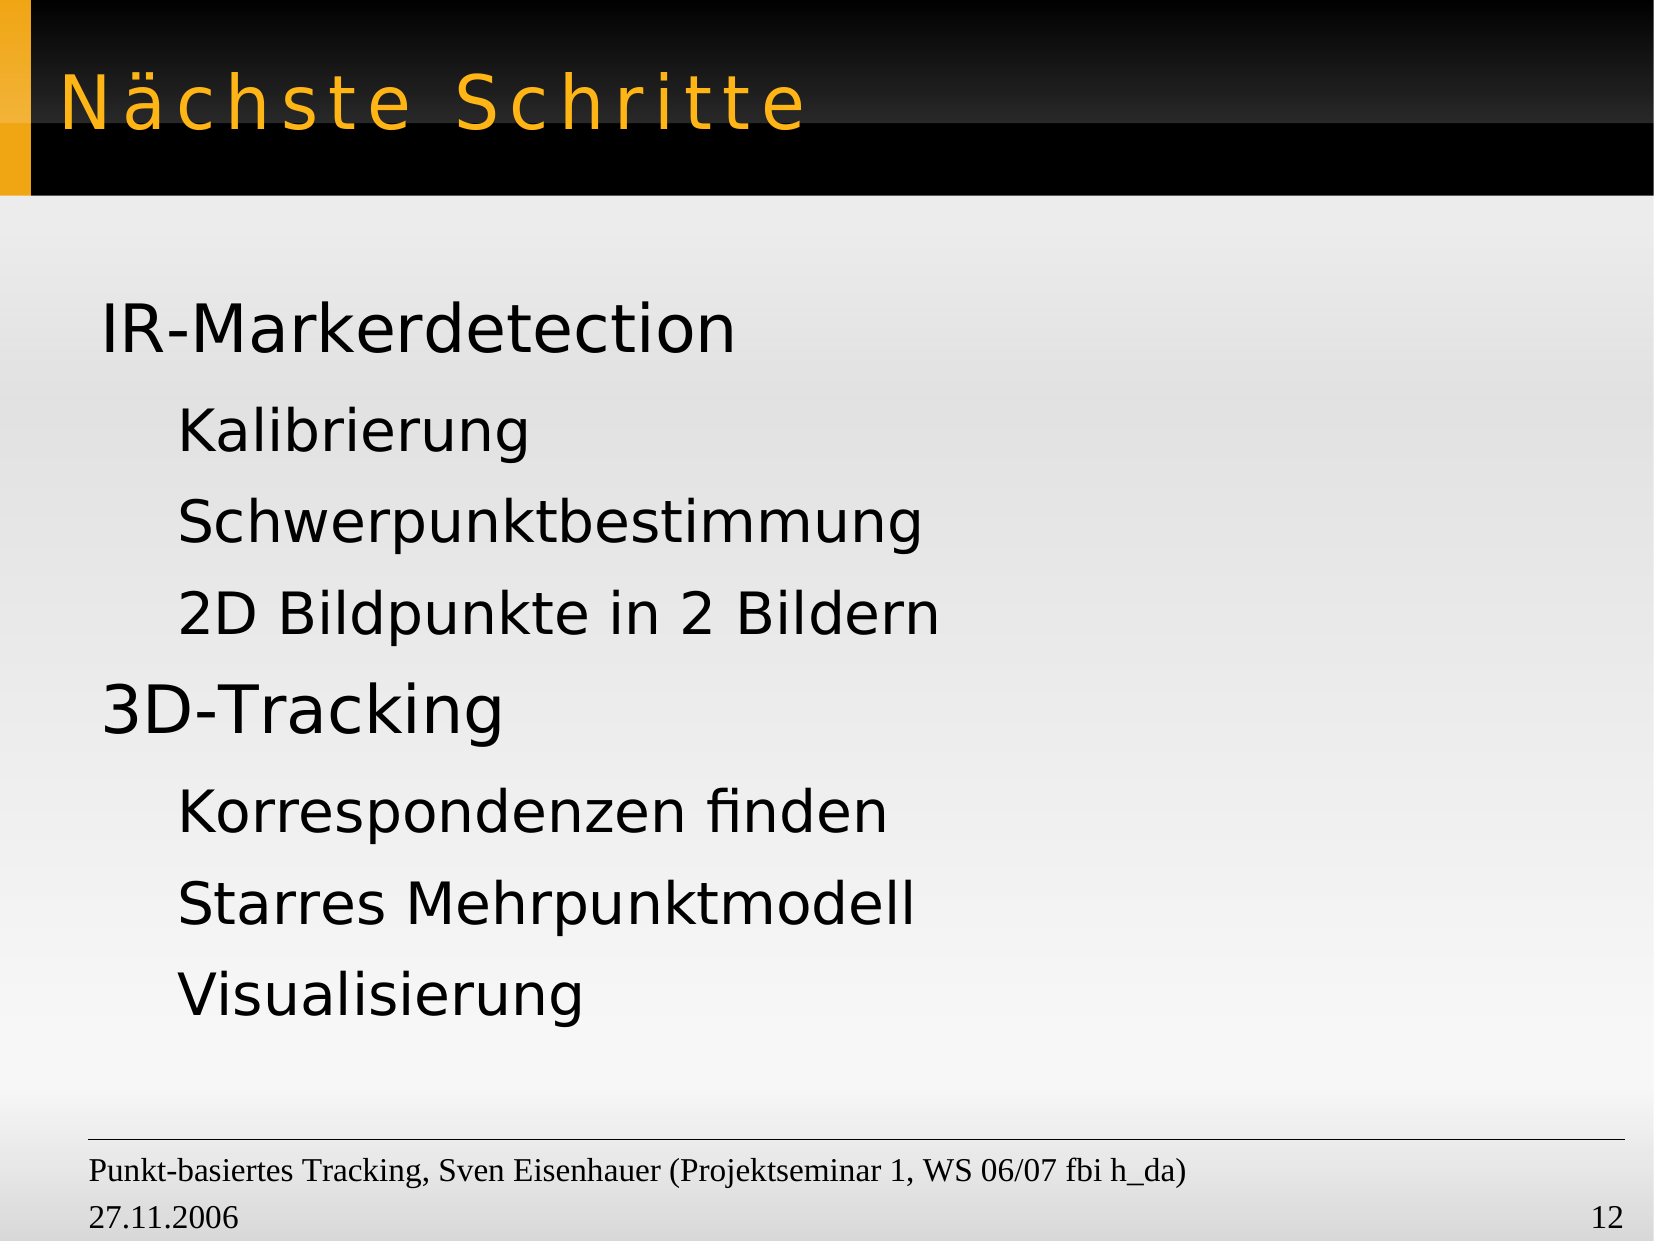

# Nächste Schritte
IR-Markerdetection
Kalibrierung
Schwerpunktbestimmung
2D Bildpunkte in 2 Bildern
3D-Tracking
Korrespondenzen finden
Starres Mehrpunktmodell
Visualisierung
Punkt-basiertes Tracking, Sven Eisenhauer (Projektseminar 1, WS 06/07 fbi h_da)
27.11.2006
12